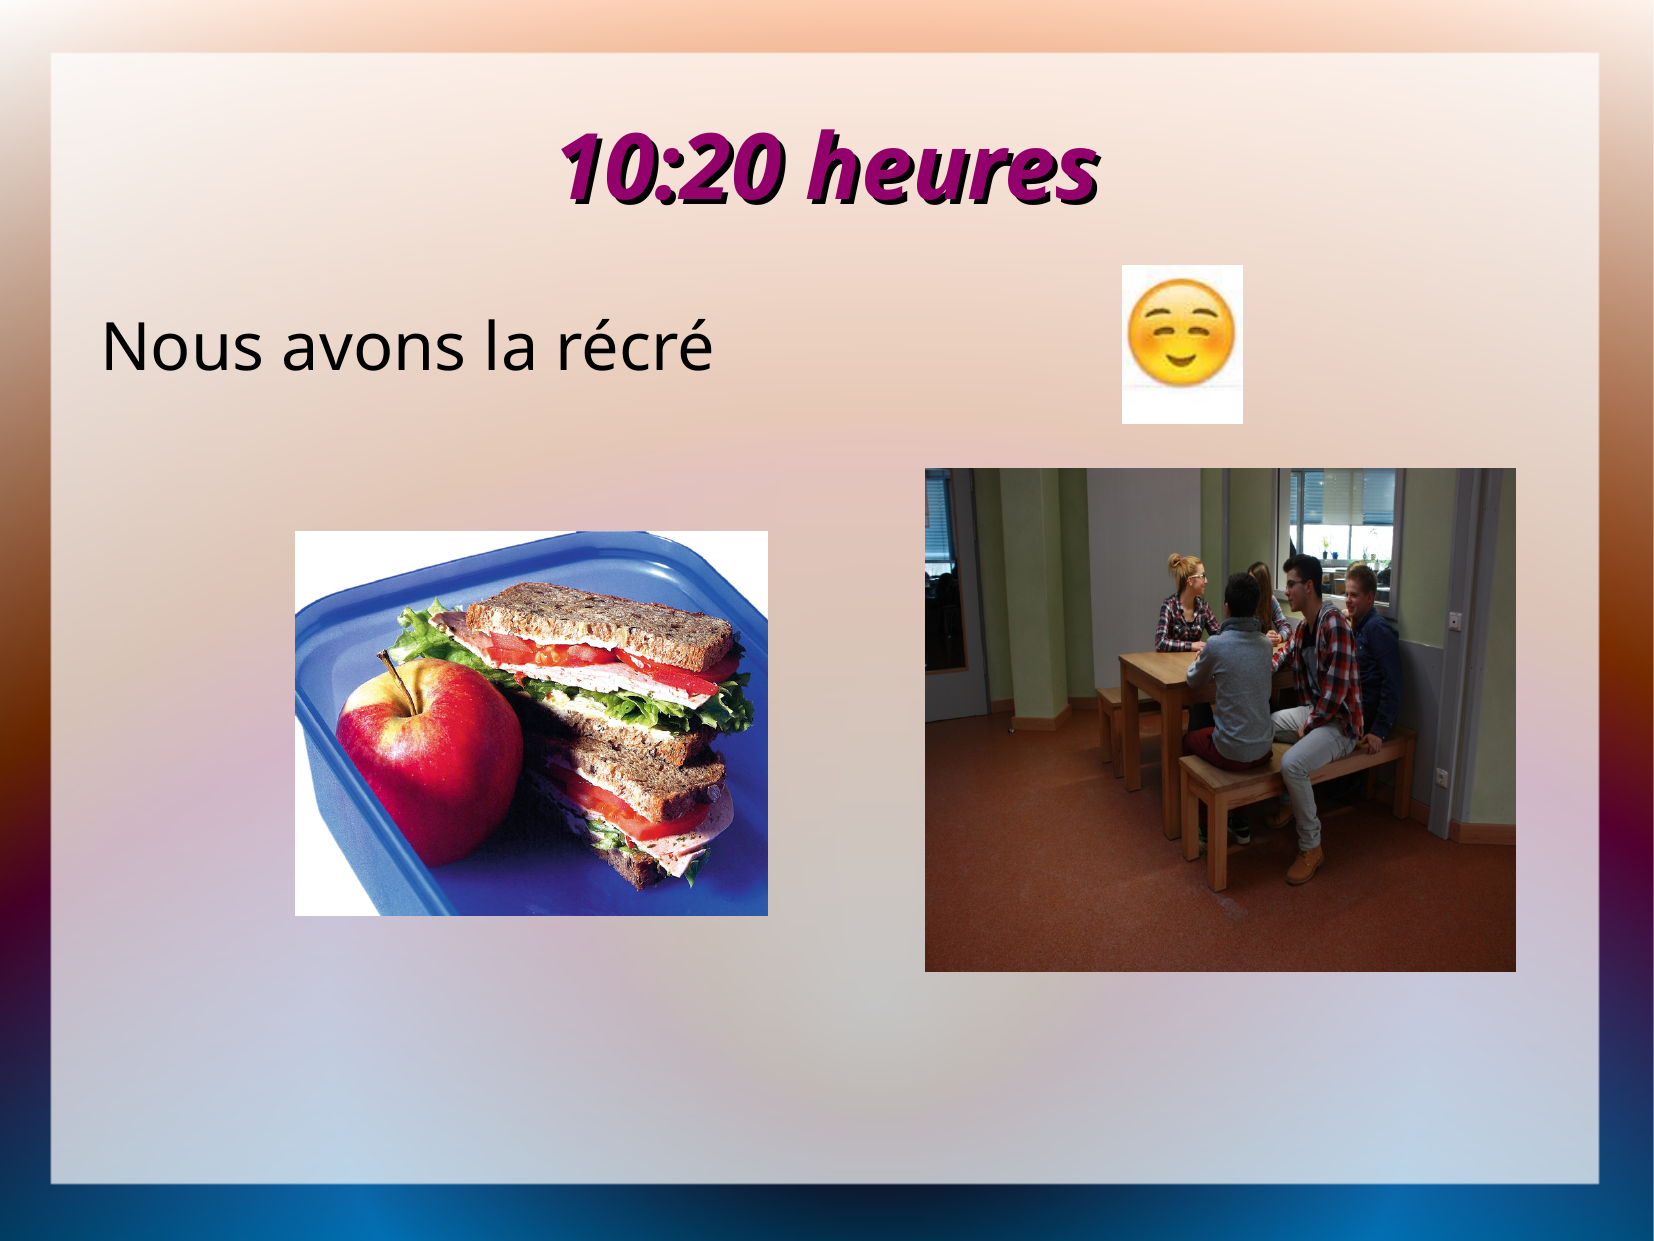

# 10:20 heures
Nous avons la récré